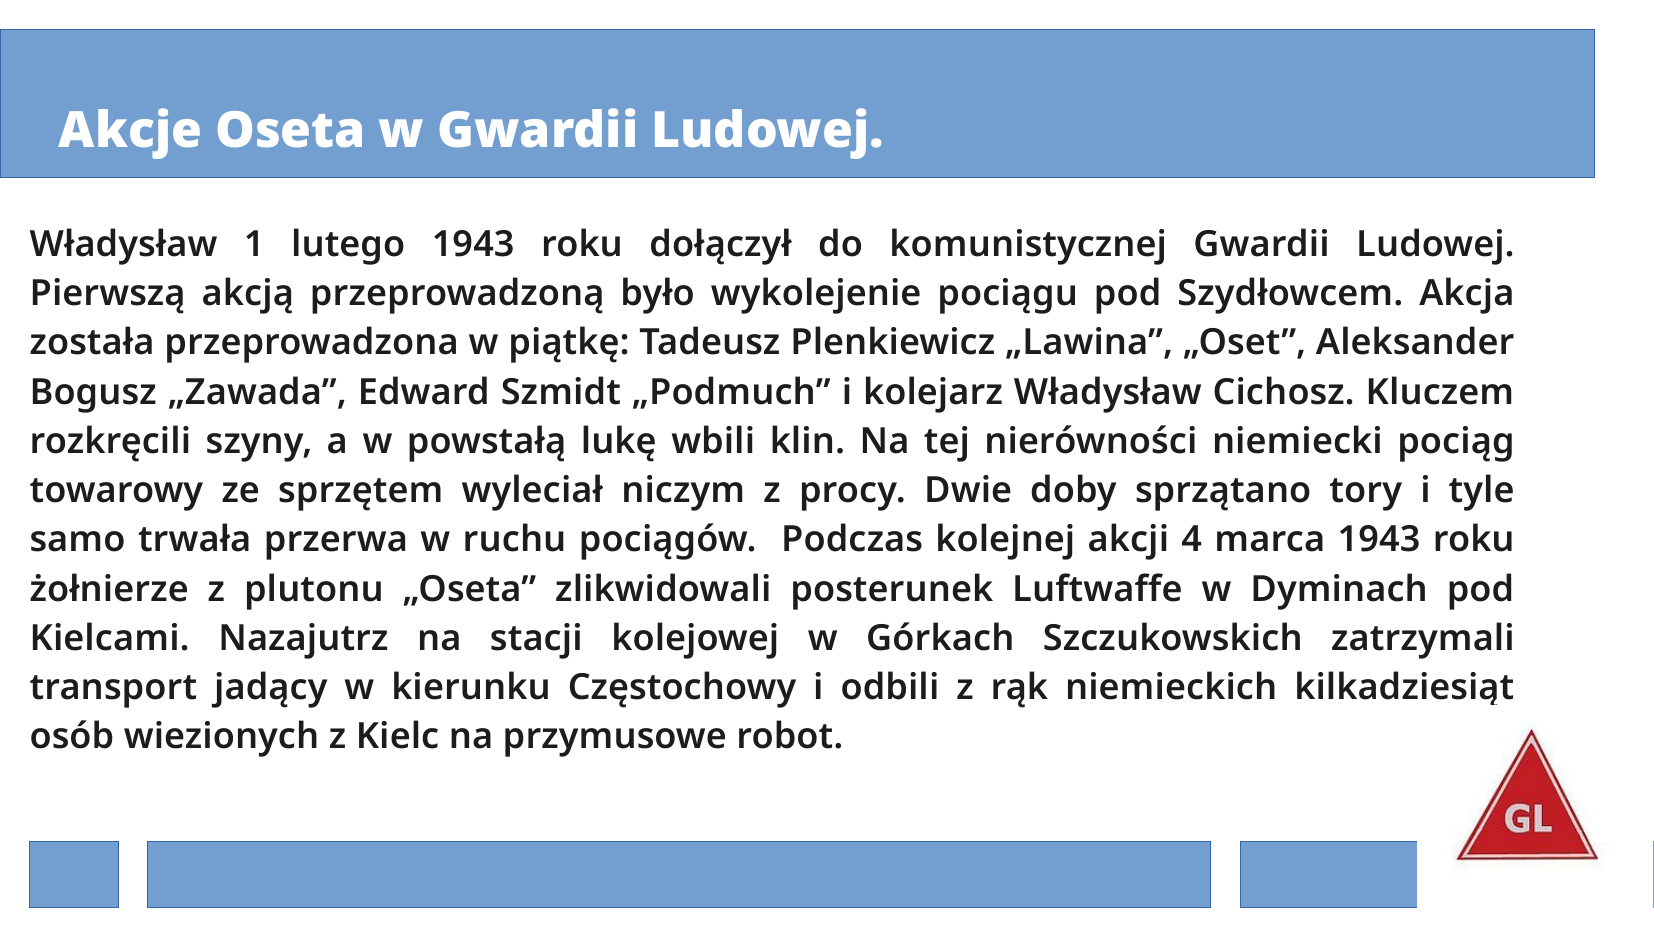

# Akcje Oseta w Gwardii Ludowej.
Władysław 1 lutego 1943 roku dołączył do komunistycznej Gwardii Ludowej. Pierwszą akcją przeprowadzoną było wykolejenie pociągu pod Szydłowcem. Akcja została przeprowadzona w piątkę: Tadeusz Plenkiewicz „Lawina”, „Oset”, Aleksander Bogusz „Zawada”, Edward Szmidt „Podmuch” i kolejarz Władysław Cichosz. Kluczem rozkręcili szyny, a w powstałą lukę wbili klin. Na tej nierówności niemiecki pociąg towarowy ze sprzętem wyleciał niczym z procy. Dwie doby sprzątano tory i tyle samo trwała przerwa w ruchu pociągów. Podczas kolejnej akcji 4 marca 1943 roku żołnierze z plutonu „Oseta” zlikwidowali posterunek Luftwaffe w Dyminach pod Kielcami. Nazajutrz na stacji kolejowej w Górkach Szczukowskich zatrzymali transport jadący w kierunku Częstochowy i odbili z rąk niemieckich kilkadziesiąt osób wiezionych z Kielc na przymusowe robot.